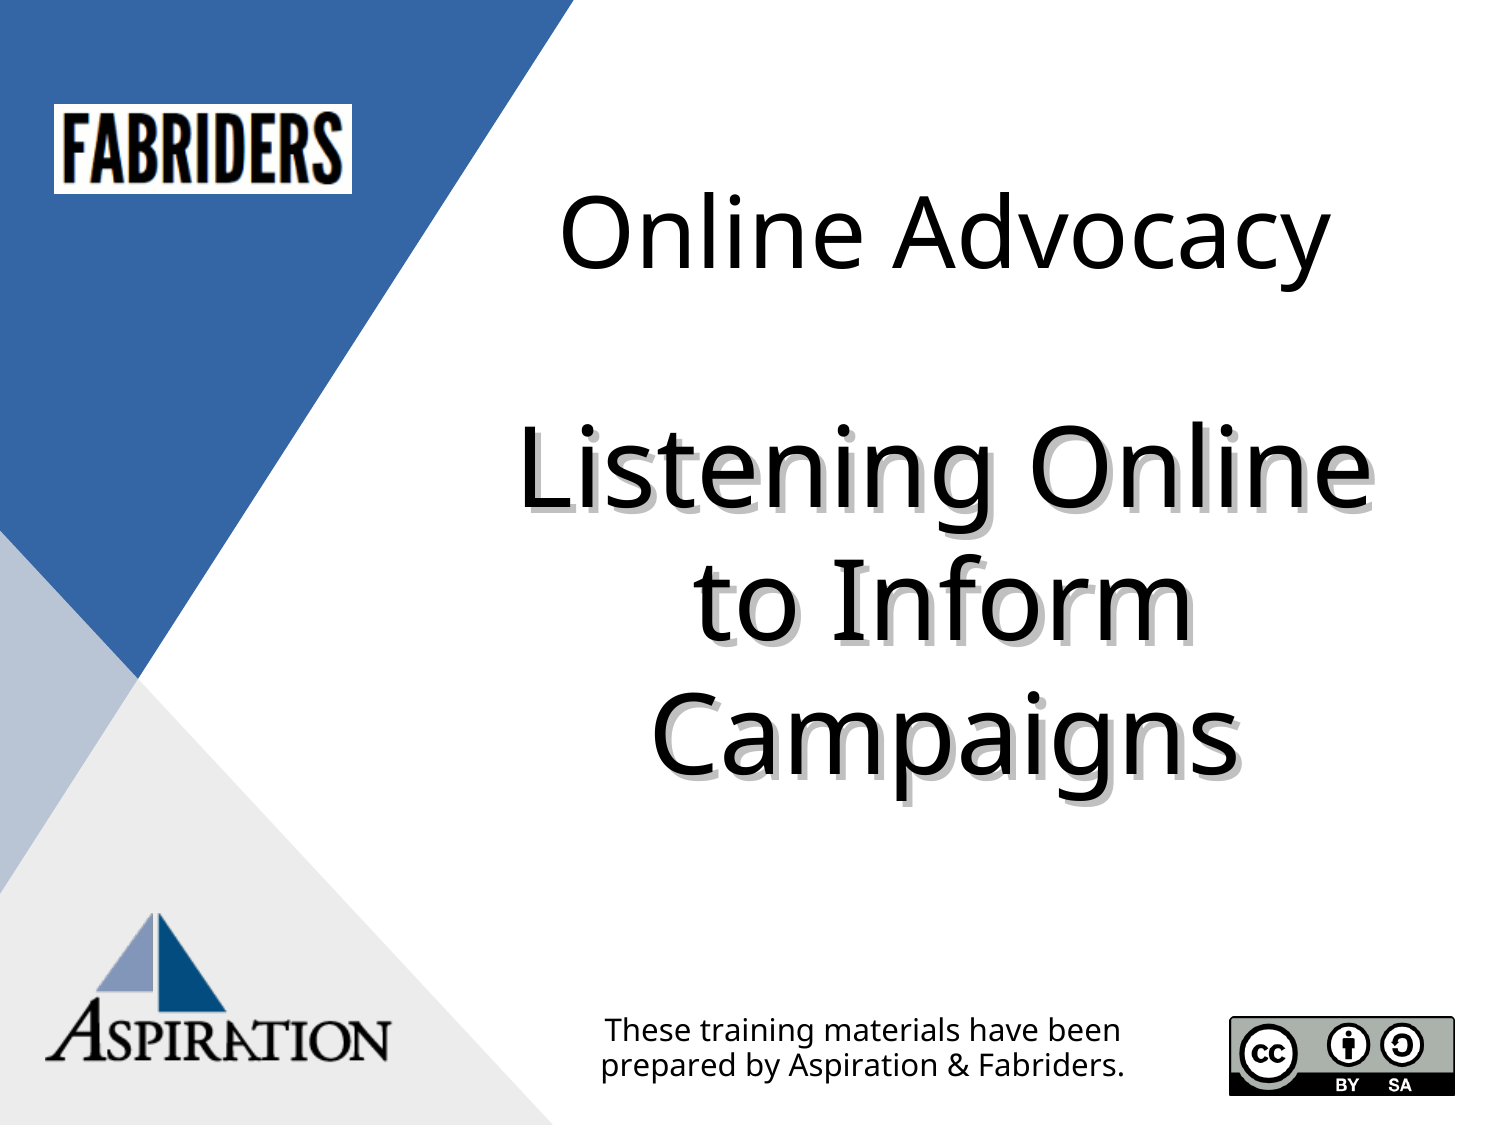

# Online Advocacy
Listening Online to Inform Campaigns
These training materials have been prepared by Aspiration & Fabriders.